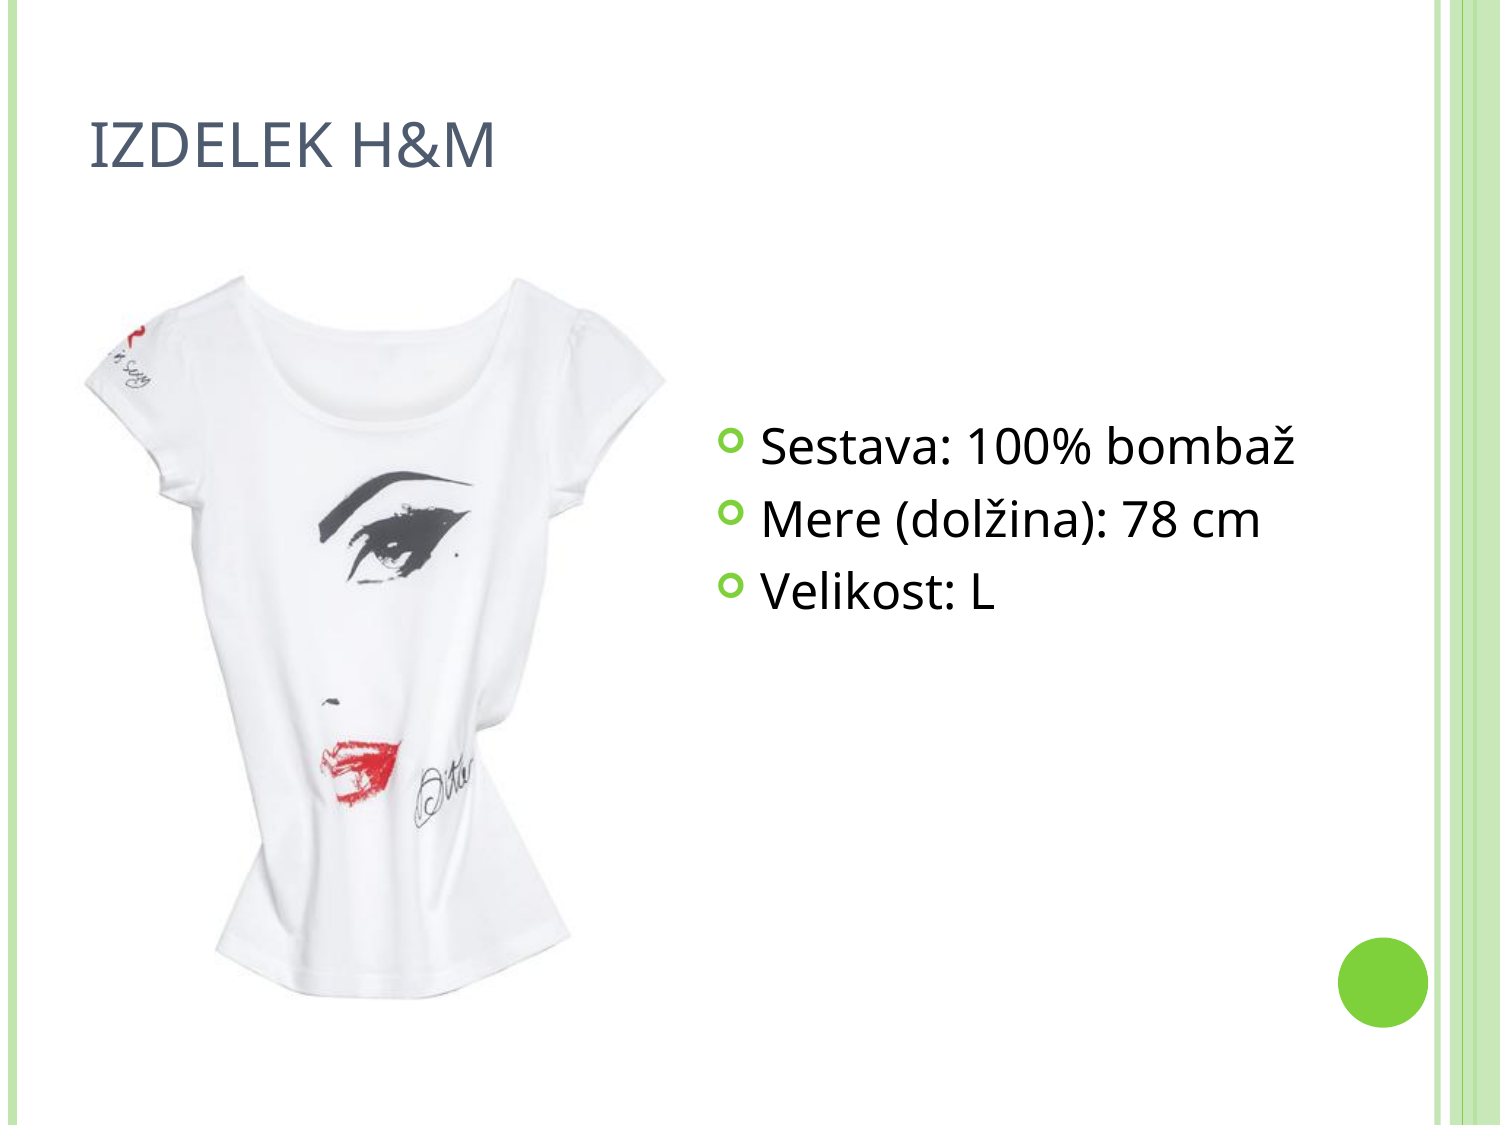

# IZDELEK H&M
Sestava: 100% bombaž
Mere (dolžina): 78 cm
Velikost: L